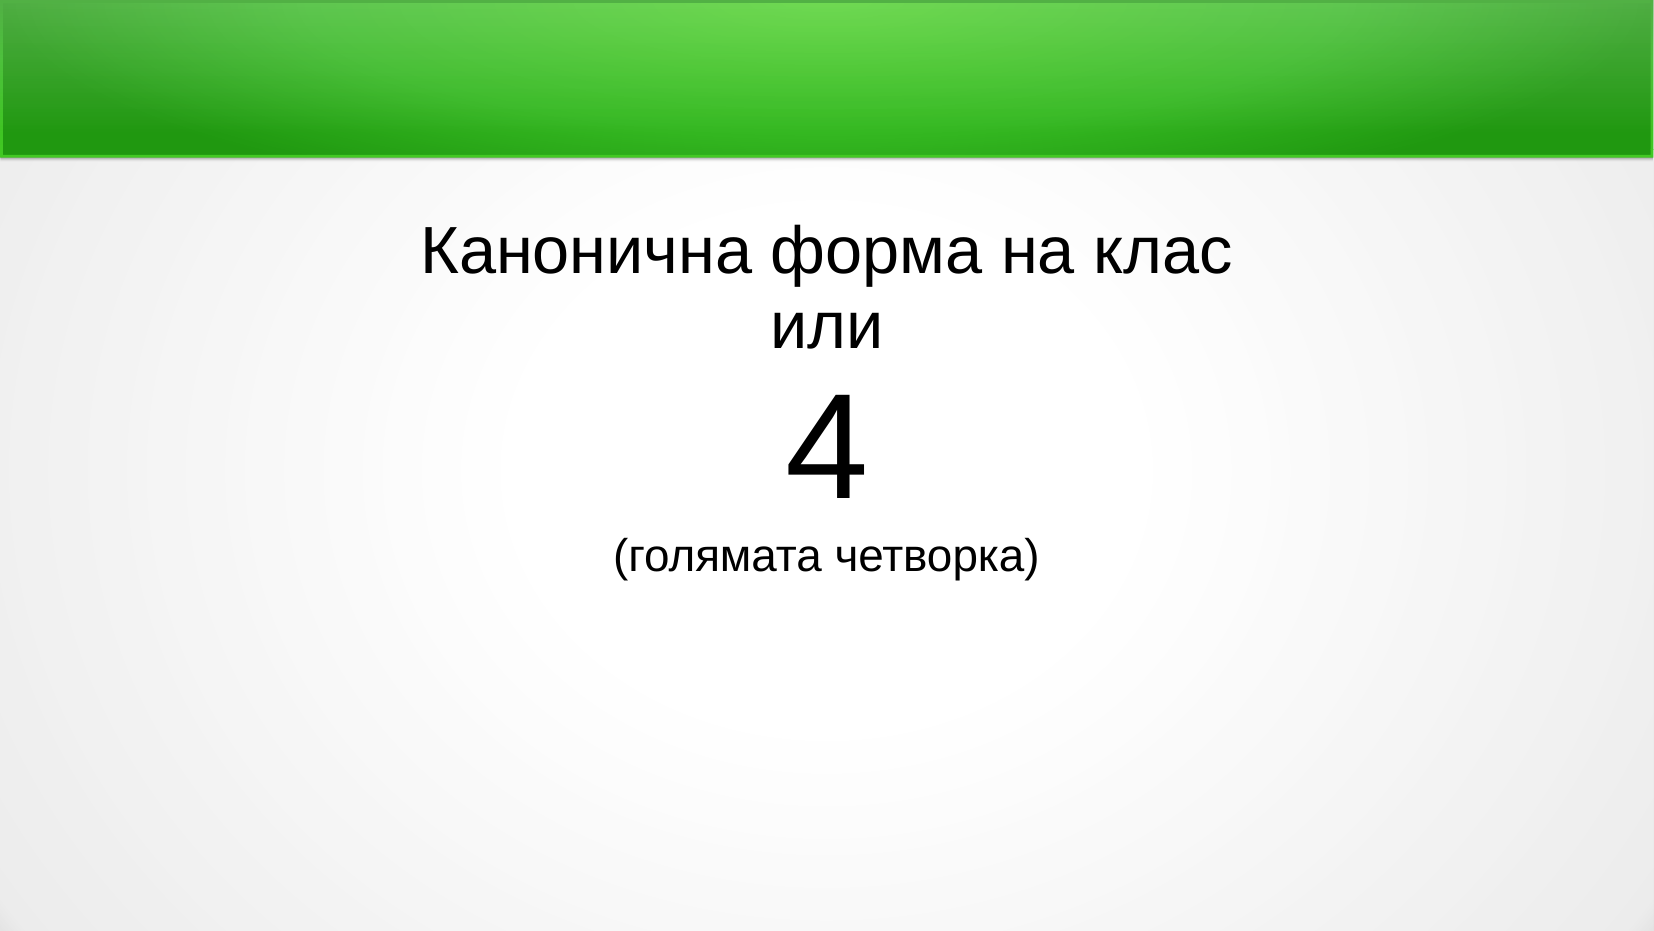

# Канонична форма на клас или 4 (голямата четворка)